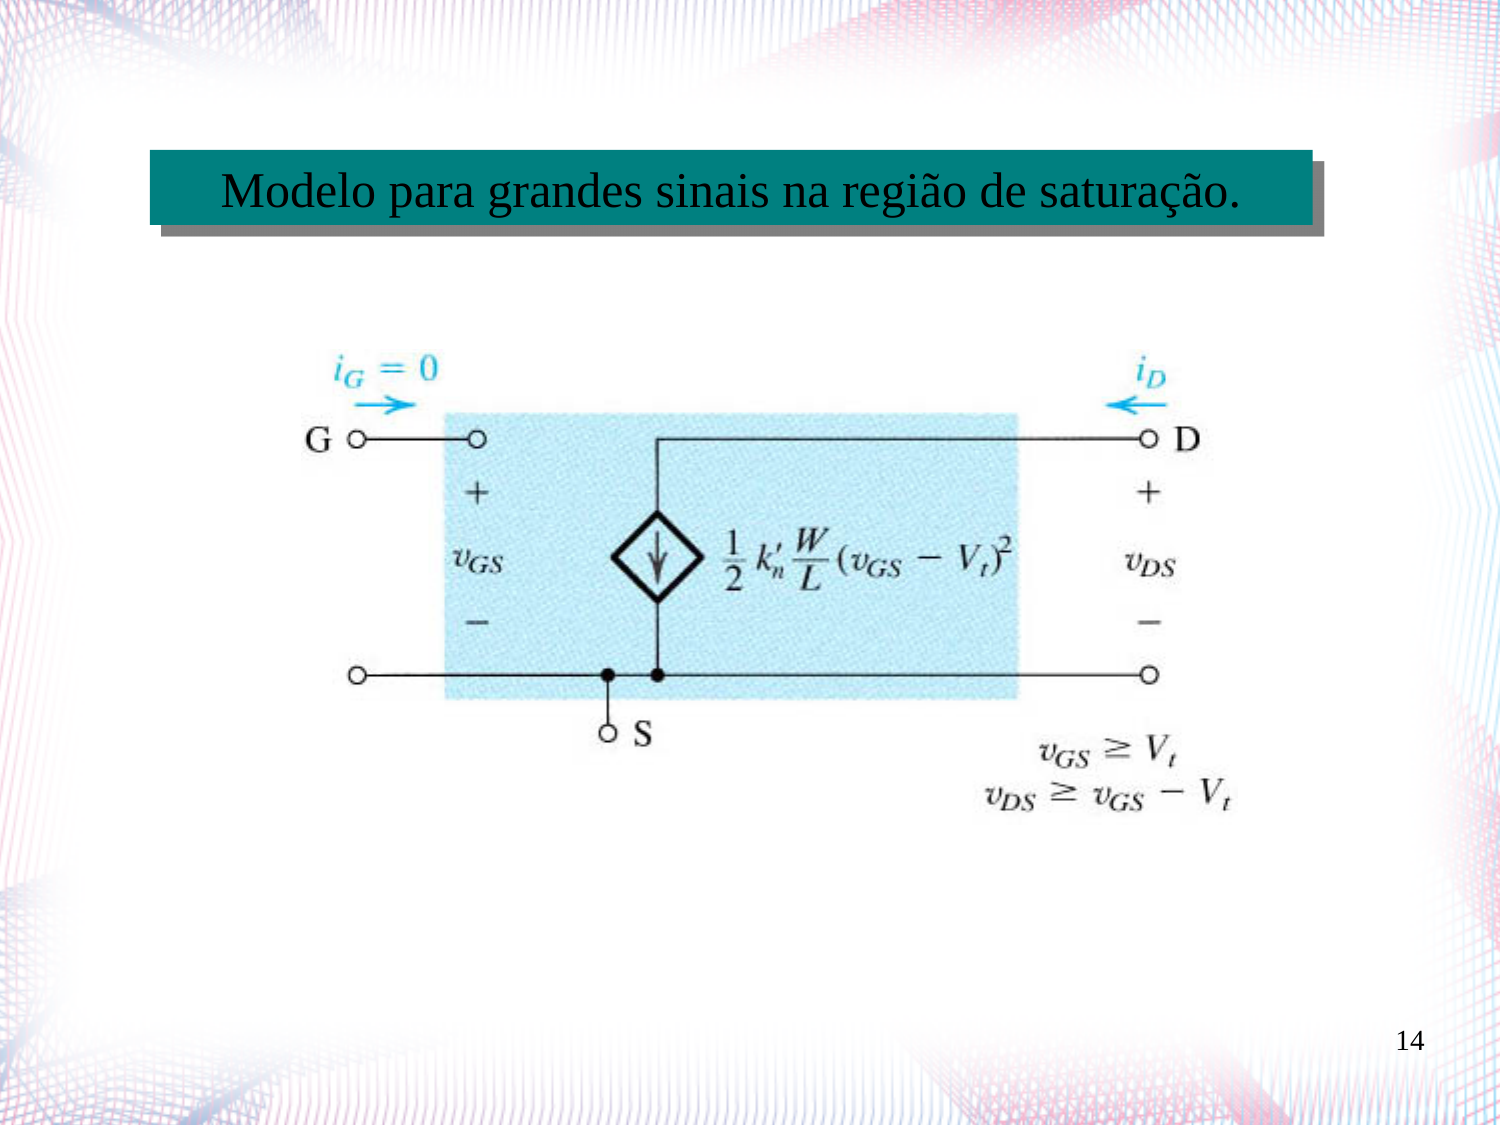

Modelo para grandes sinais na região de saturação.
14